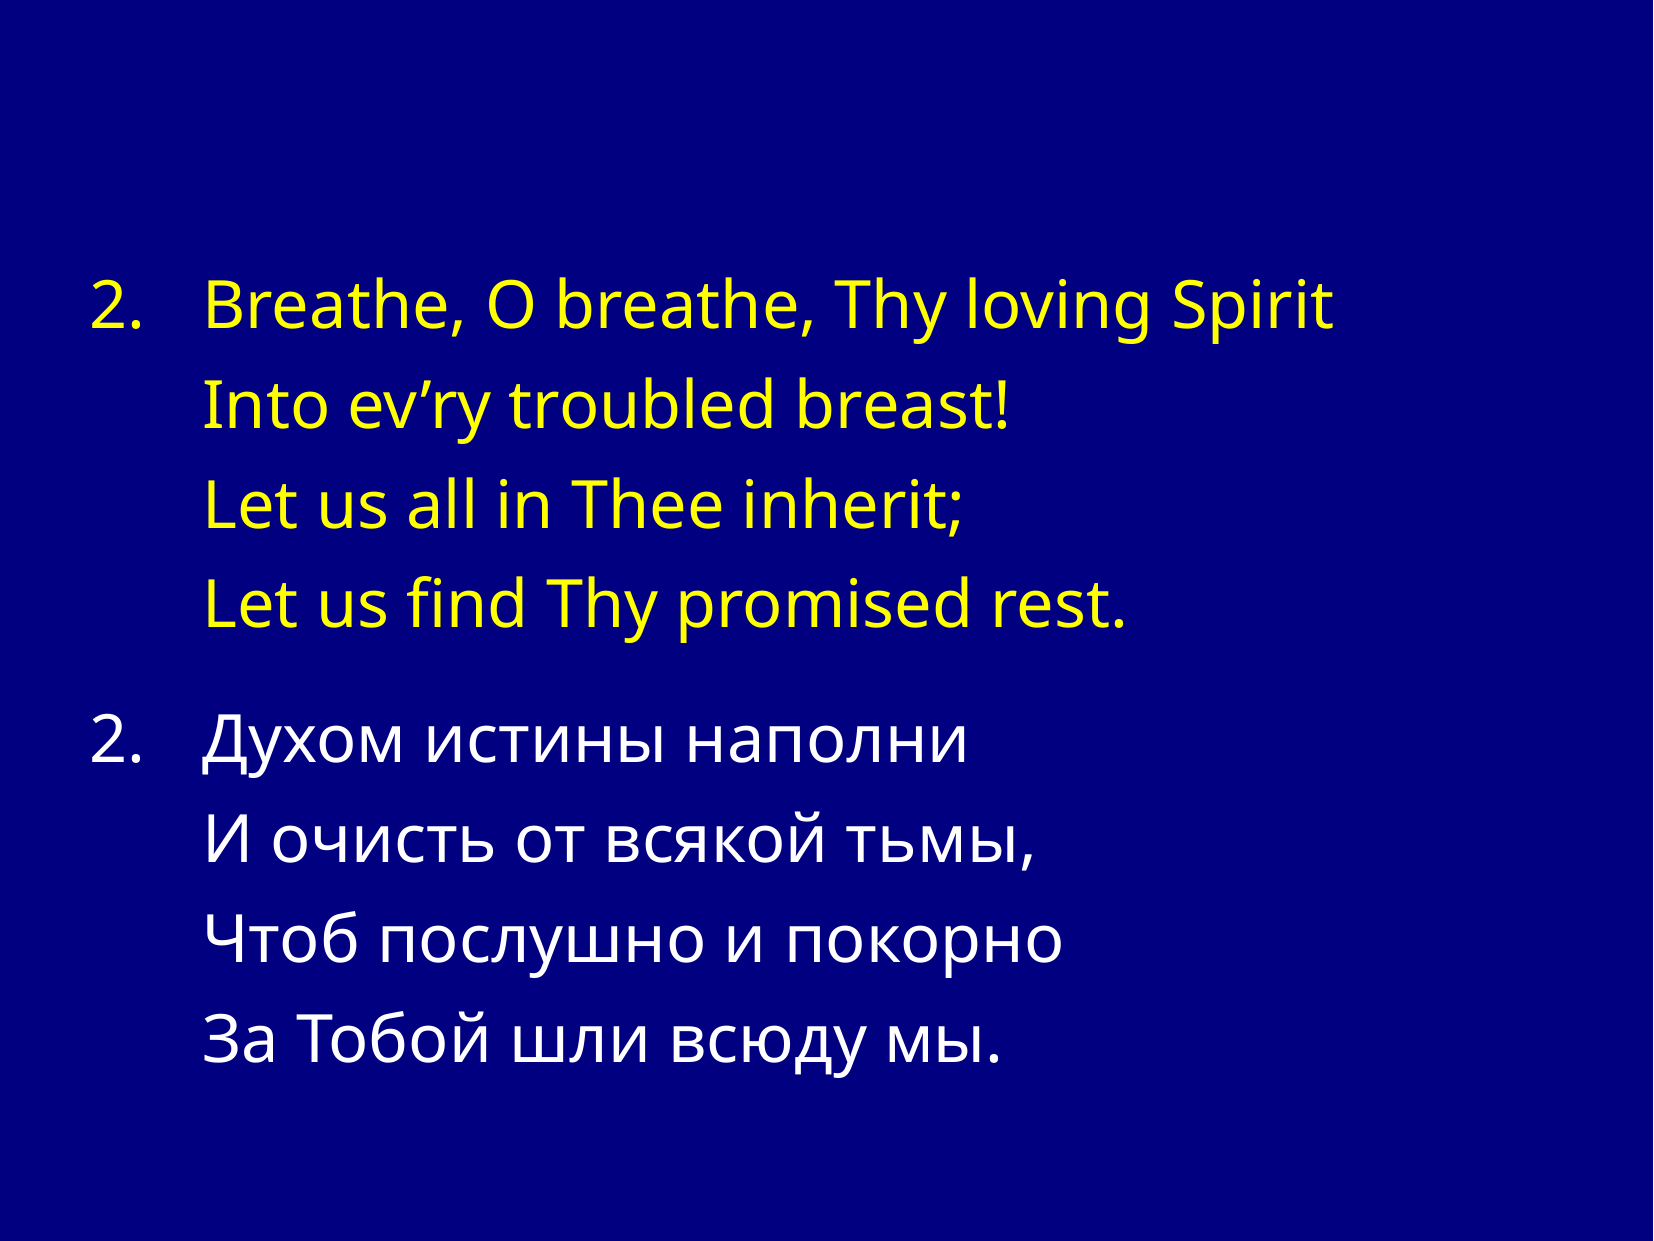

2.	Breathe, O breathe, Thy loving Spirit
	Into ev’ry troubled breast!
	Let us all in Thee inherit;
	Let us find Thy promised rest.
2.	Духом истины наполни
	И очисть от всякой тьмы,
	Чтоб послушно и покорно
	За Тобой шли всюду мы.